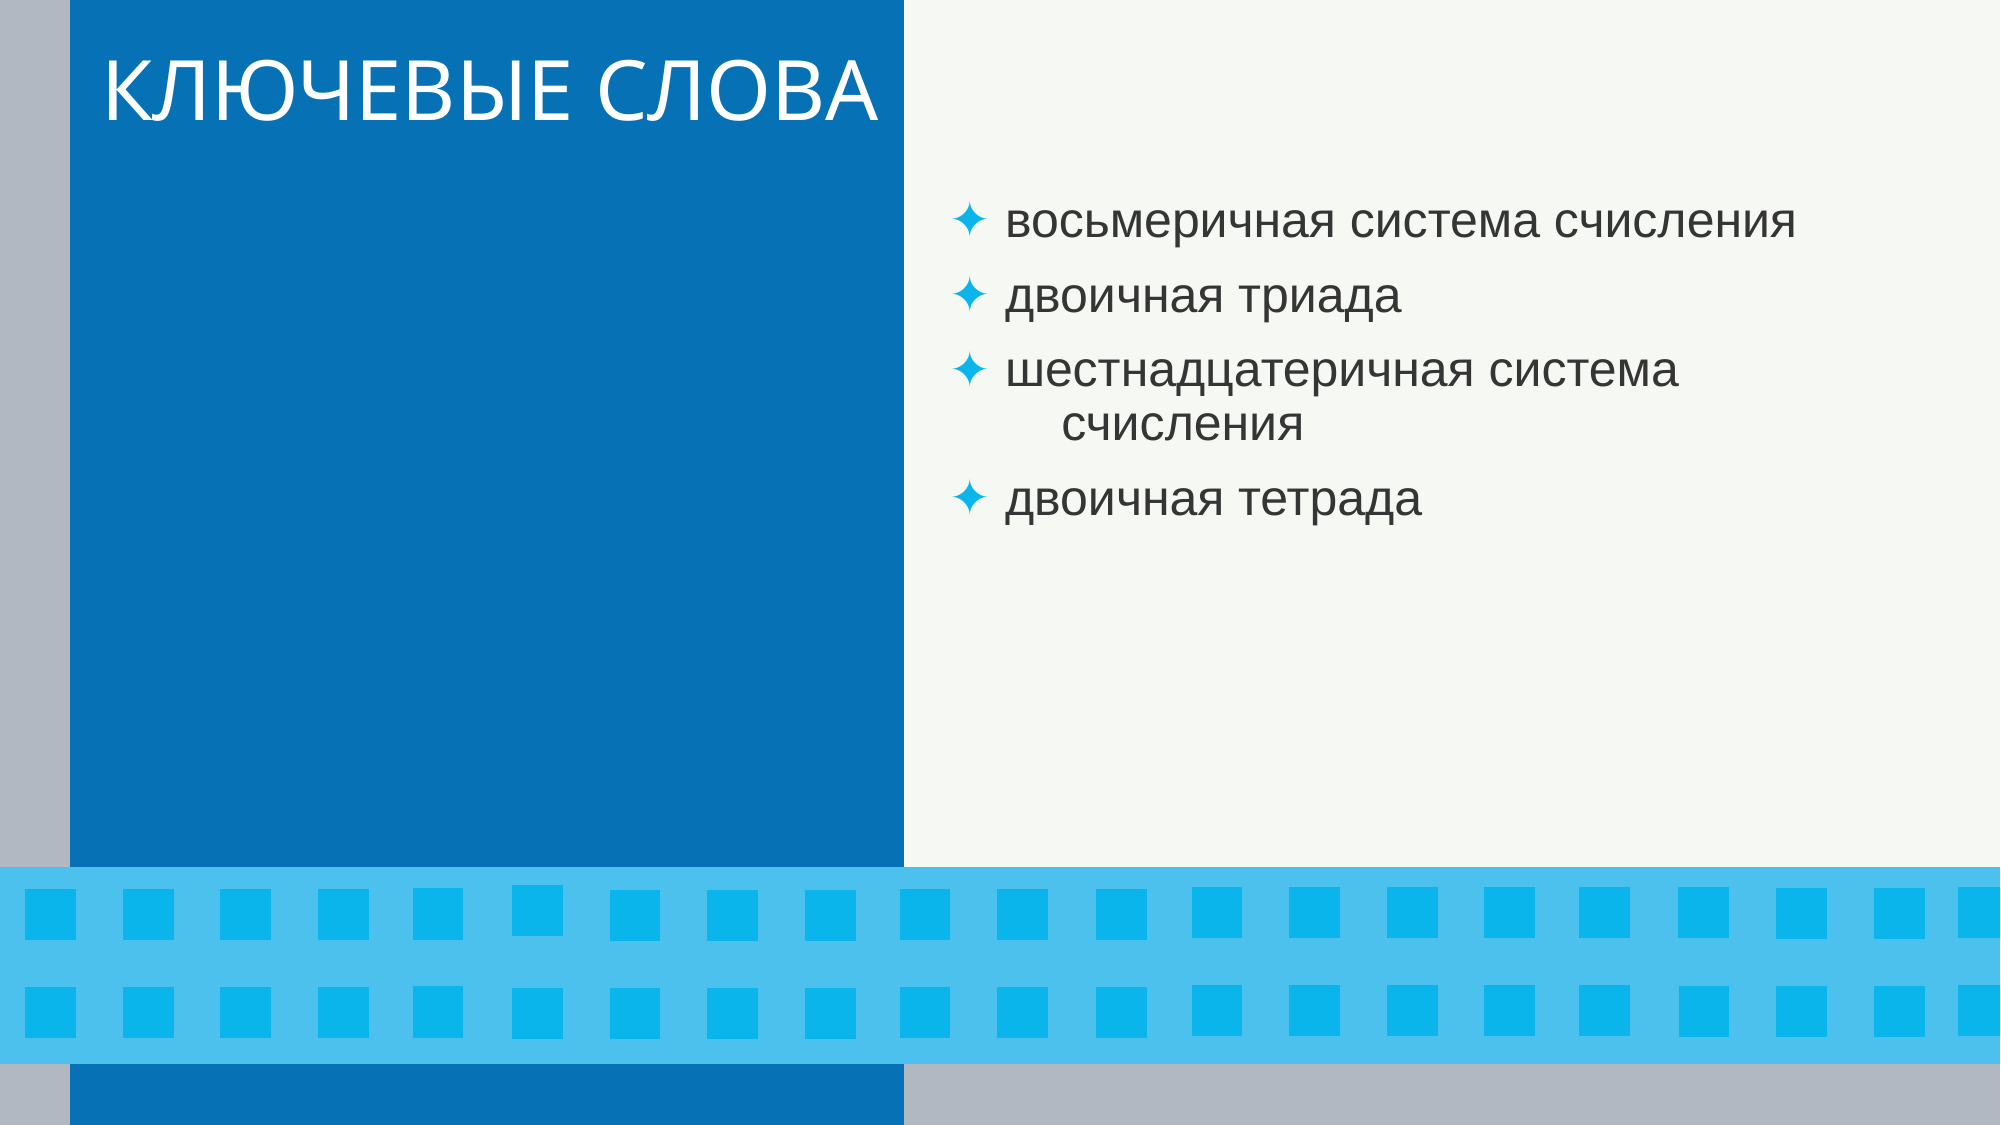

# КЛЮЧЕВЫЕ СЛОВА
восьмеричная система счисления
двоичная триада
шестнадцатеричная система счисления
двоичная тетрада